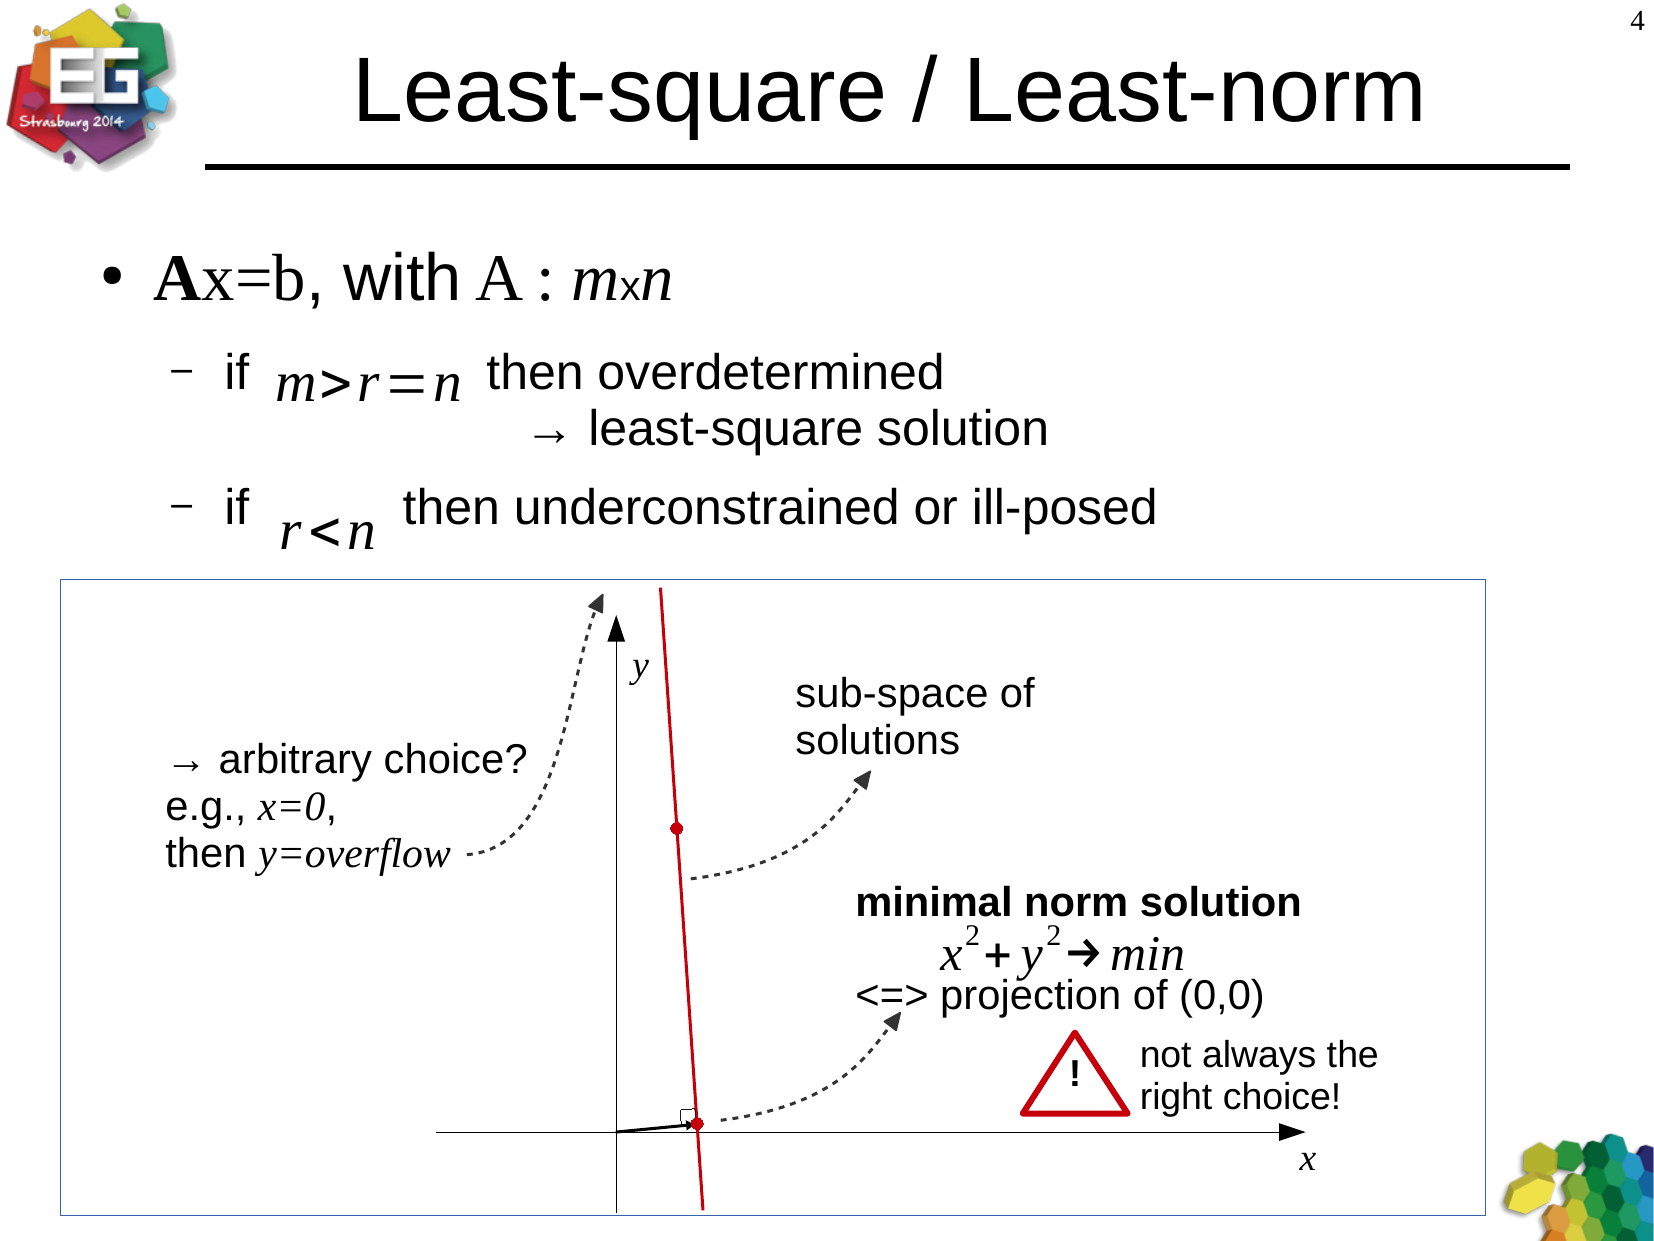

4
# Least-square / Least-norm
Ax=b, with A : mxn
if then overdetermined
				→ least-square solution
if then underconstrained or ill-posed
y
sub-space of solutions
x
→ arbitrary choice?
e.g., x=0,
then y=overflow
minimal norm solution
<=> projection of (0,0)
not always the
right choice!
!
7/04/2014
Gaël Guennebaud - "Optimization techniques in computer graphics"